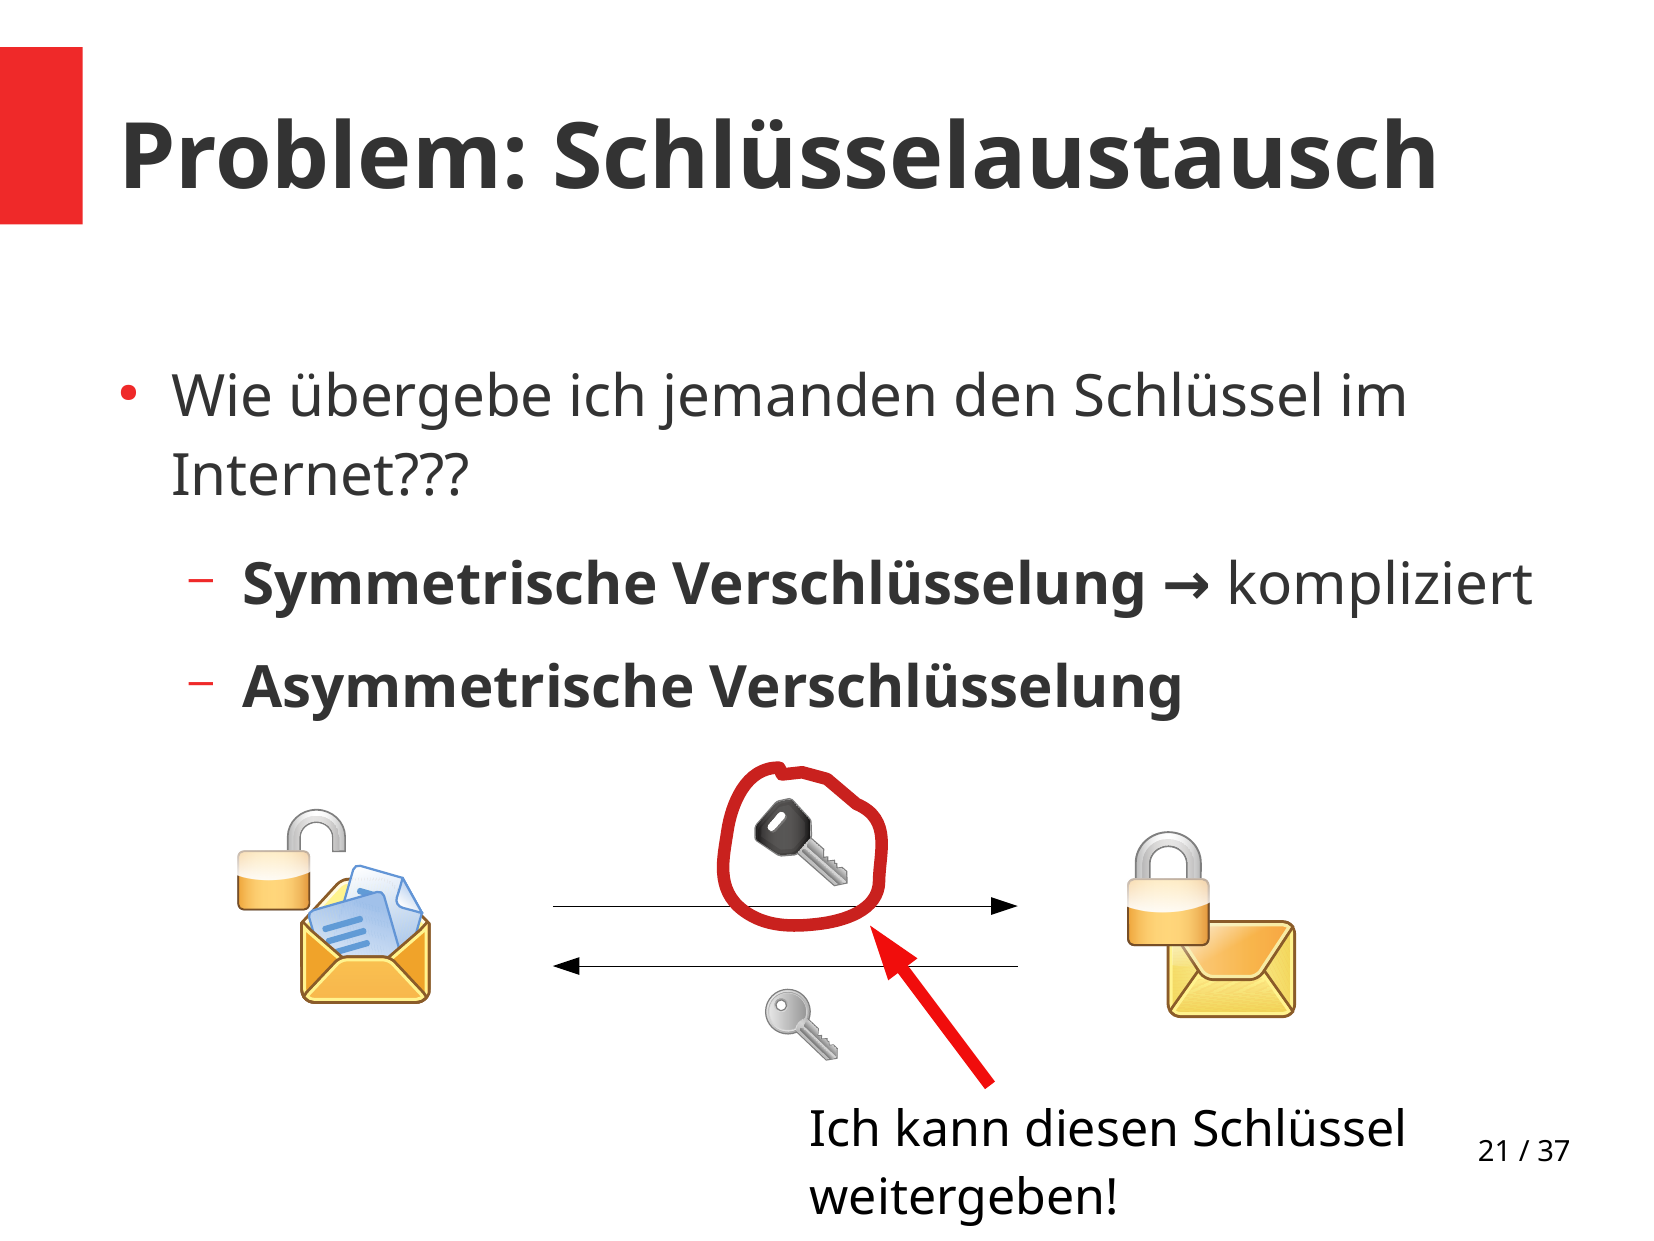

# Problem: Schlüsselaustausch
Wie übergebe ich jemanden den Schlüssel im Internet???
Symmetrische Verschlüsselung → kompliziert
Asymmetrische Verschlüsselung
Ich kann diesen Schlüssel weitergeben!
21